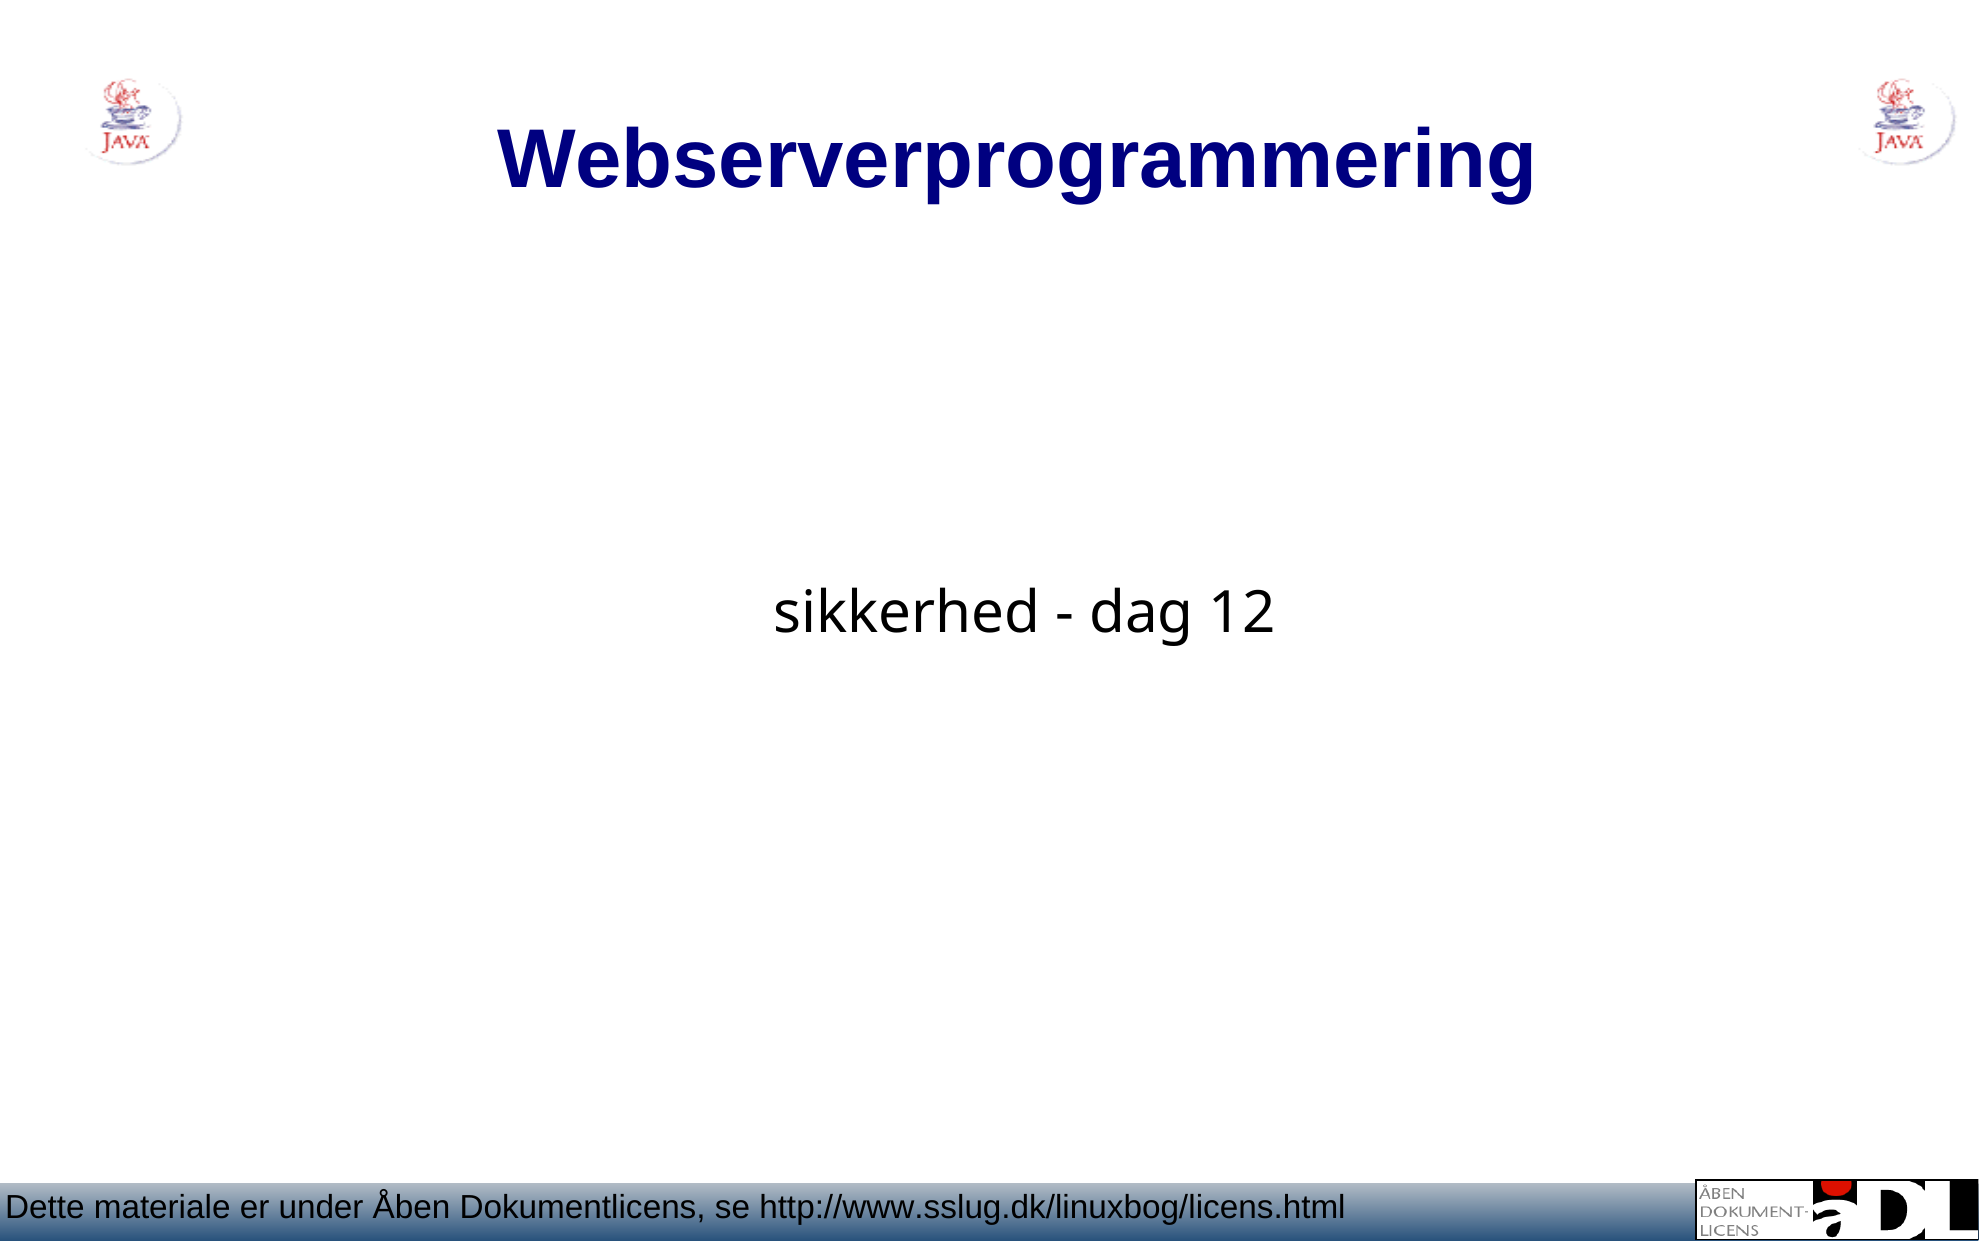

# Webserverprogrammering
sikkerhed - dag 12
Dette materiale er under Åben Dokumentlicens, se http://www.sslug.dk/linuxbog/licens.html